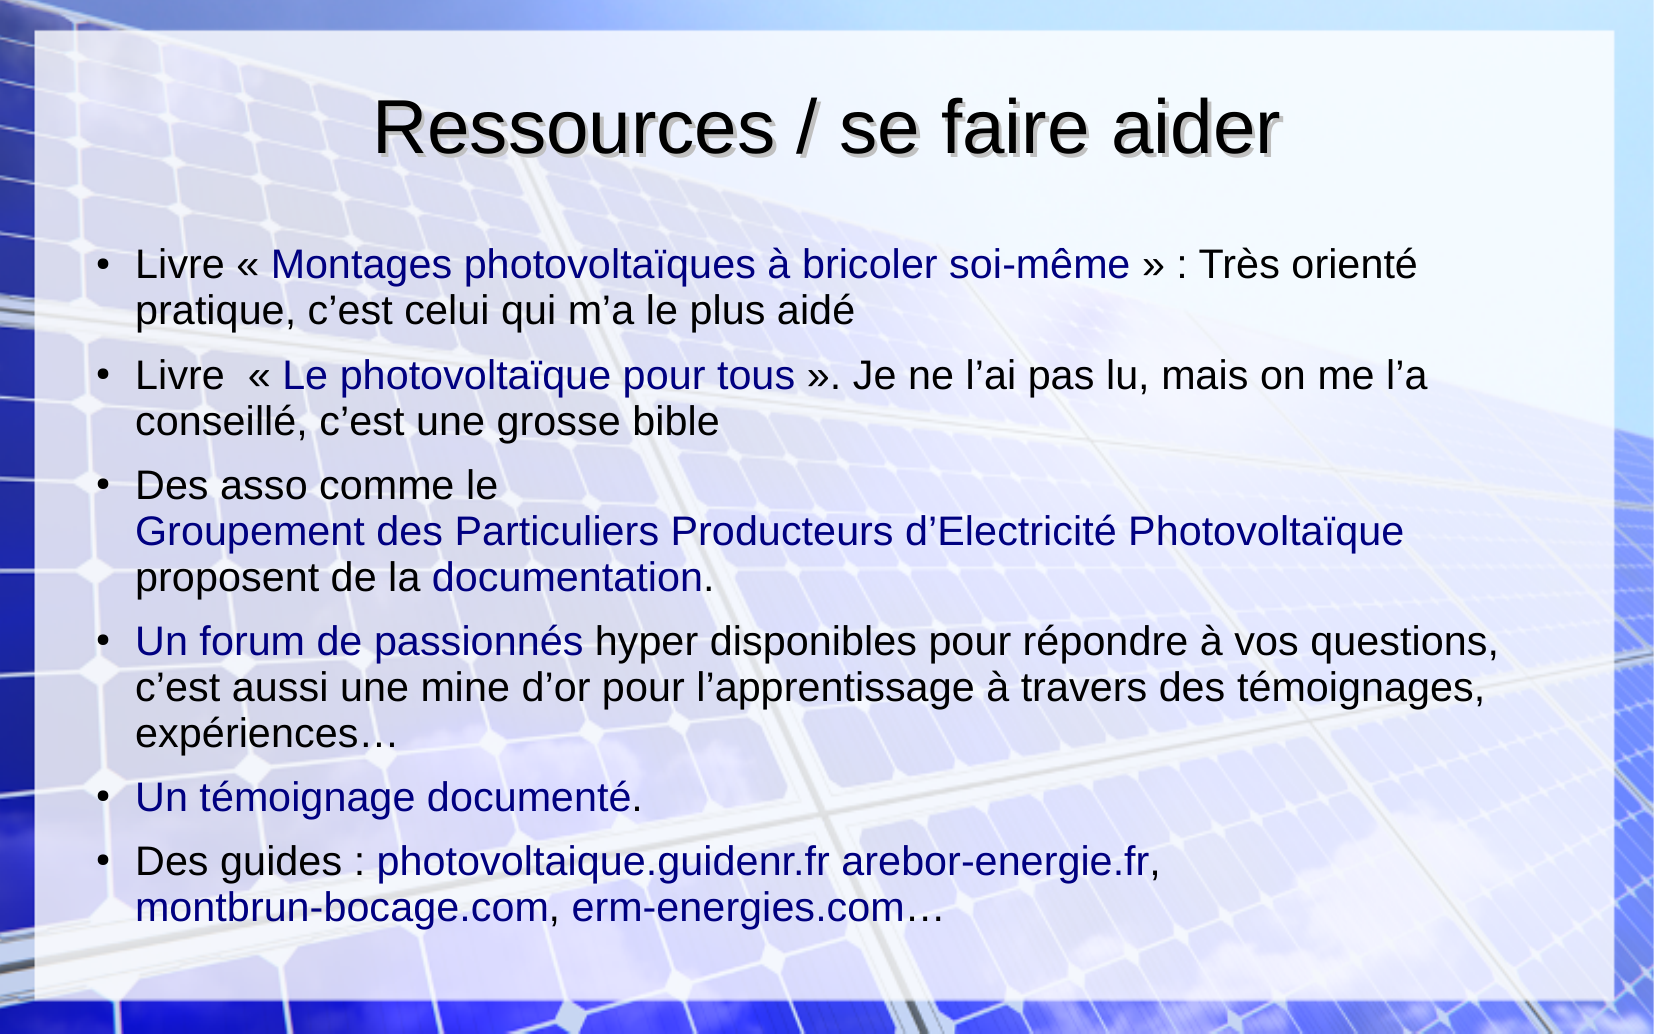

# Ressources / se faire aider
Livre « Montages photovoltaïques à bricoler soi-même » : Très orienté pratique, c’est celui qui m’a le plus aidé
Livre « Le photovoltaïque pour tous ». Je ne l’ai pas lu, mais on me l’a conseillé, c’est une grosse bible
Des asso comme le Groupement des Particuliers Producteurs d’Electricité Photovoltaïque proposent de la documentation.
Un forum de passionnés hyper disponibles pour répondre à vos questions, c’est aussi une mine d’or pour l’apprentissage à travers des témoignages, expériences…
Un témoignage documenté.
Des guides : photovoltaique.guidenr.fr arebor-energie.fr, montbrun-bocage.com, erm-energies.com…